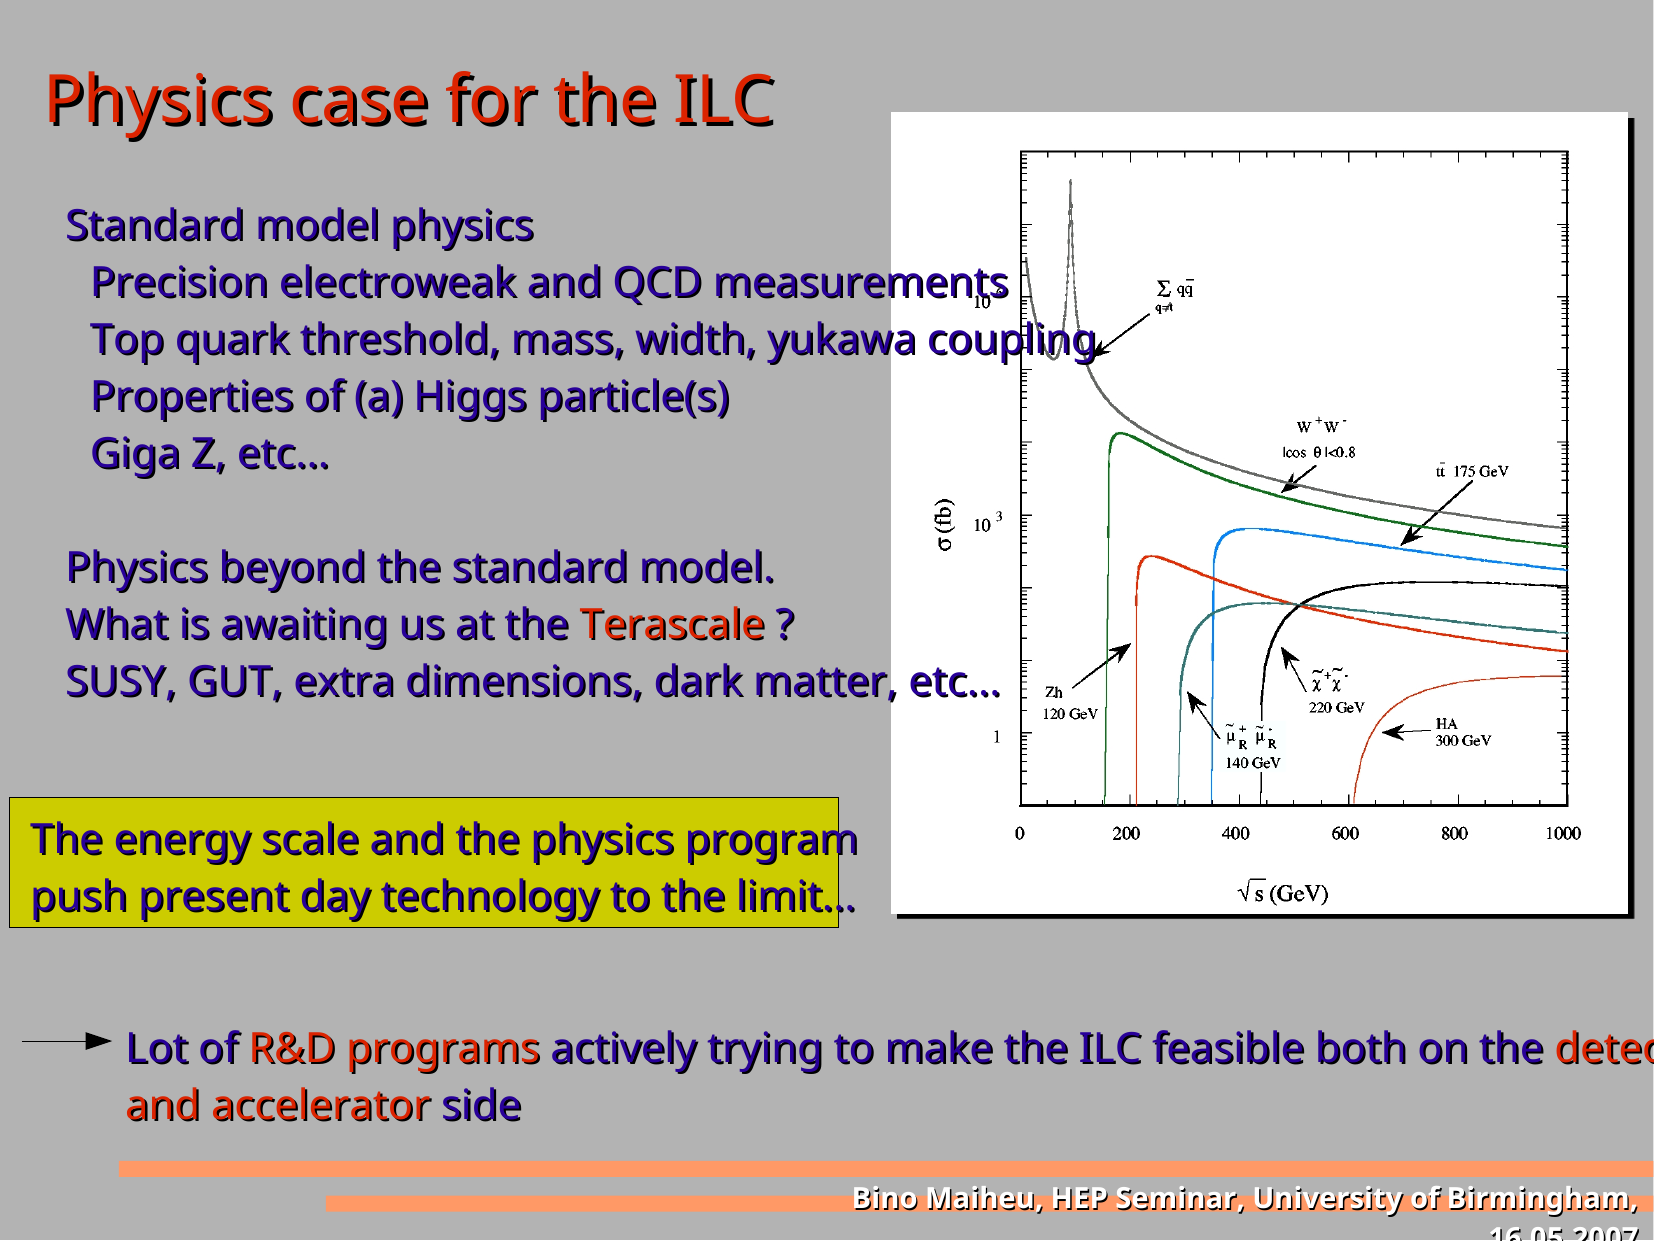

Physics case for the ILC
 Standard model physics
Precision electroweak and QCD measurements
Top quark threshold, mass, width, yukawa coupling
Properties of (a) Higgs particle(s)
Giga Z, etc...
 Physics beyond the standard model.
 What is awaiting us at the Terascale ?
 SUSY, GUT, extra dimensions, dark matter, etc...
The energy scale and the physics program
push present day technology to the limit...
Lot of R&D programs actively trying to make the ILC feasible both on the detector
and accelerator side
Bino Maiheu, HEP Seminar, University of Birmingham, 16.05.2007